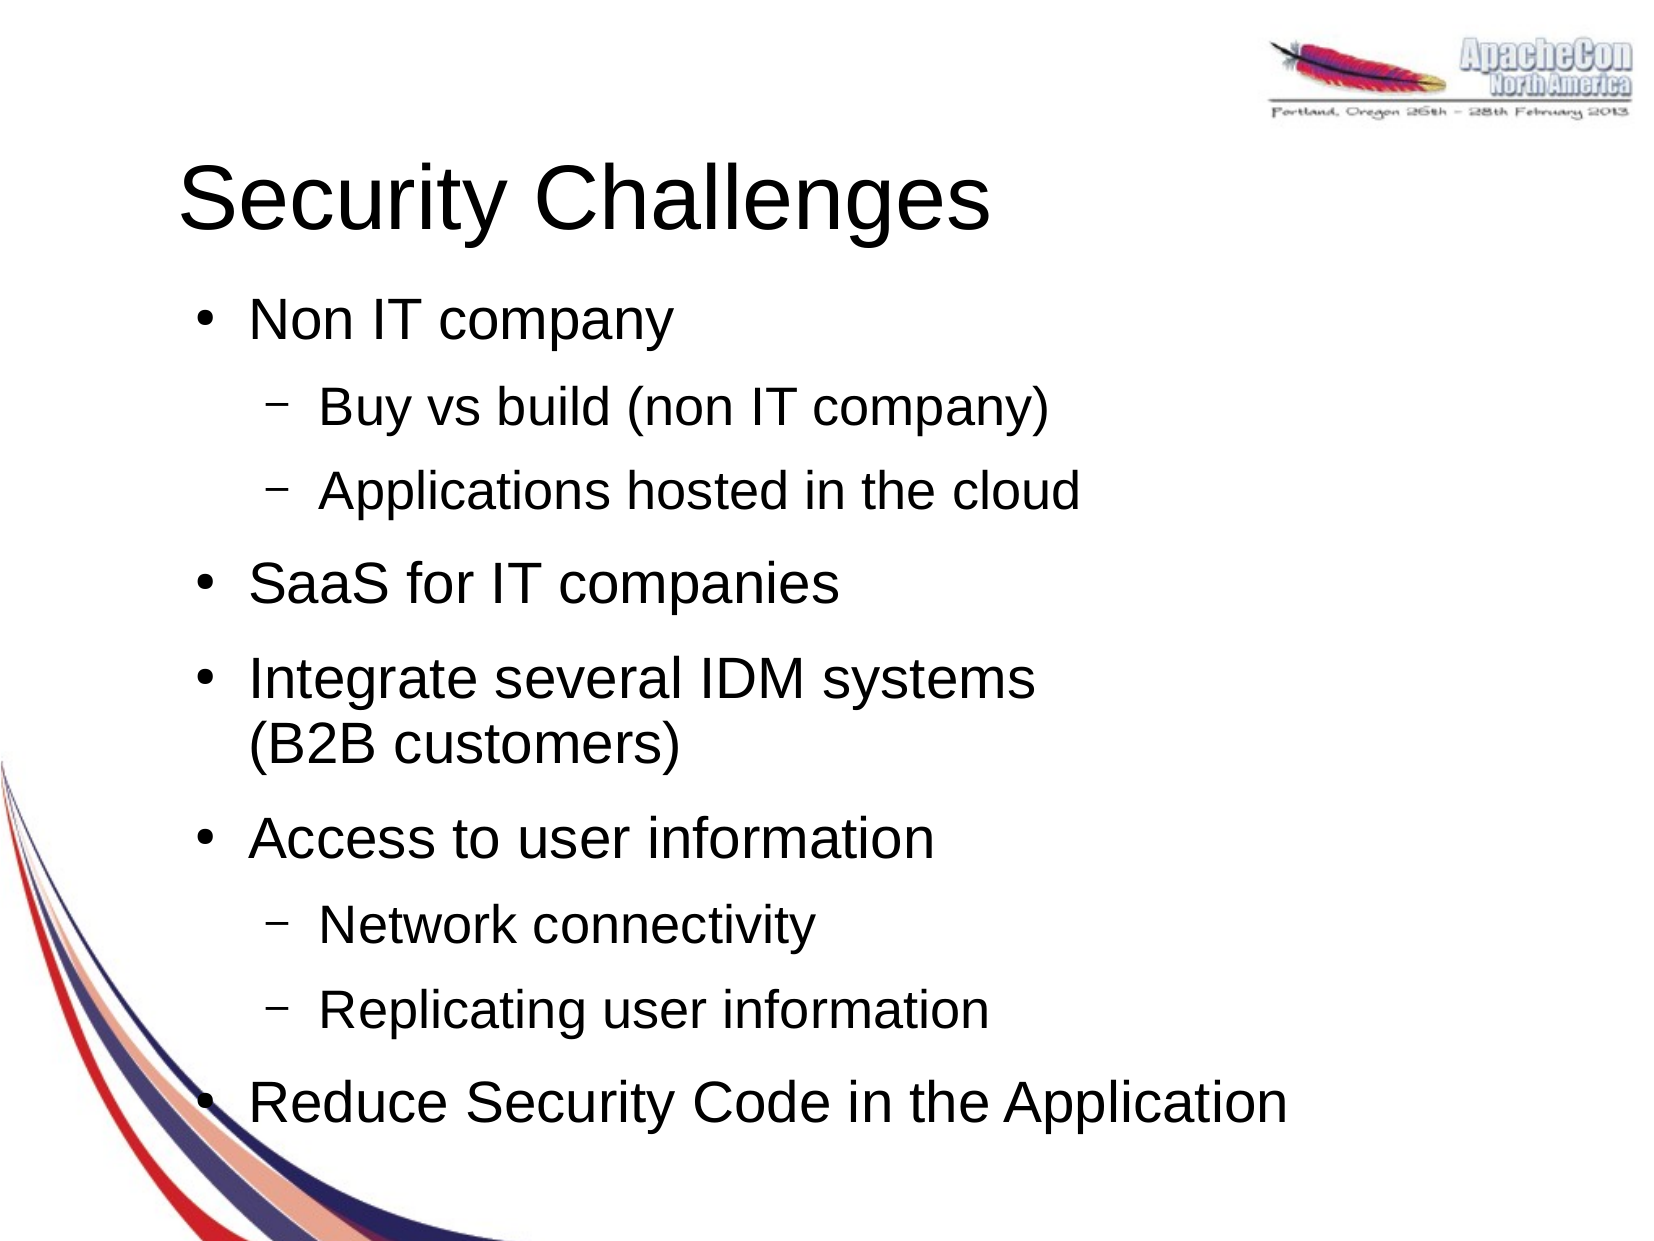

# Security Challenges
Non IT company
Buy vs build (non IT company)
Applications hosted in the cloud
SaaS for IT companies
Integrate several IDM systems
(B2B customers)
Access to user information
Network connectivity
Replicating user information
Reduce Security Code in the Application